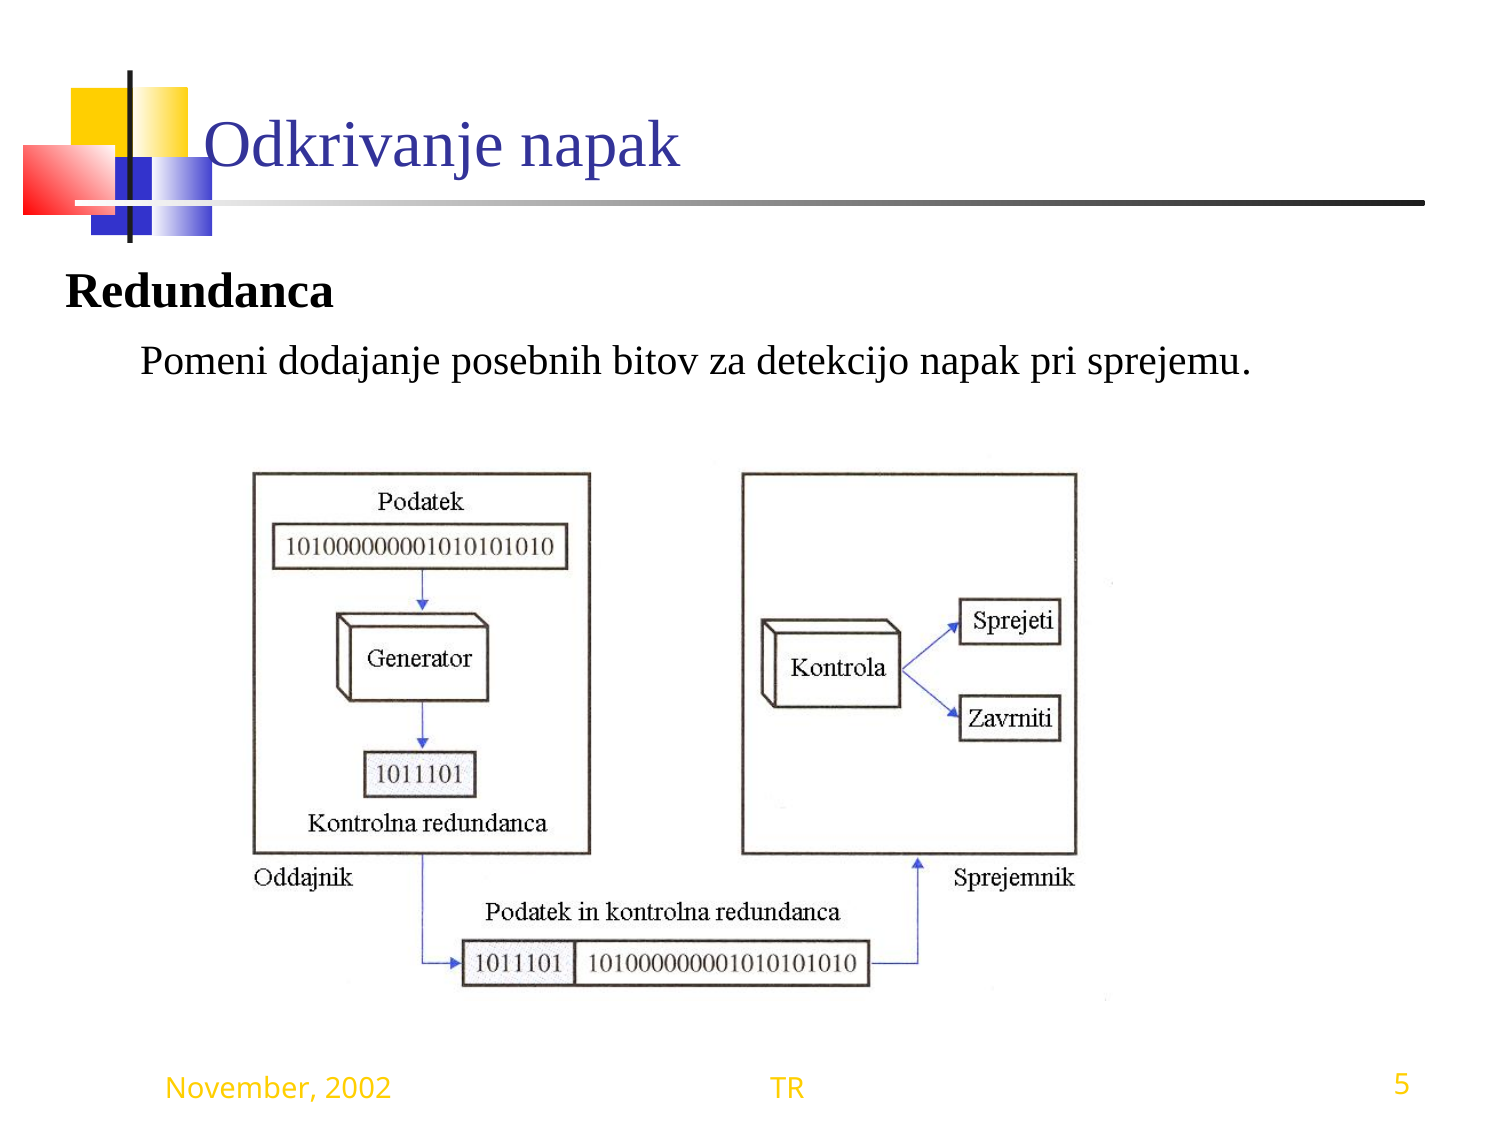

# Odkrivanje napak
Redundanca
Pomeni dodajanje posebnih bitov za detekcijo napak pri sprejemu.
November, 2002
TR